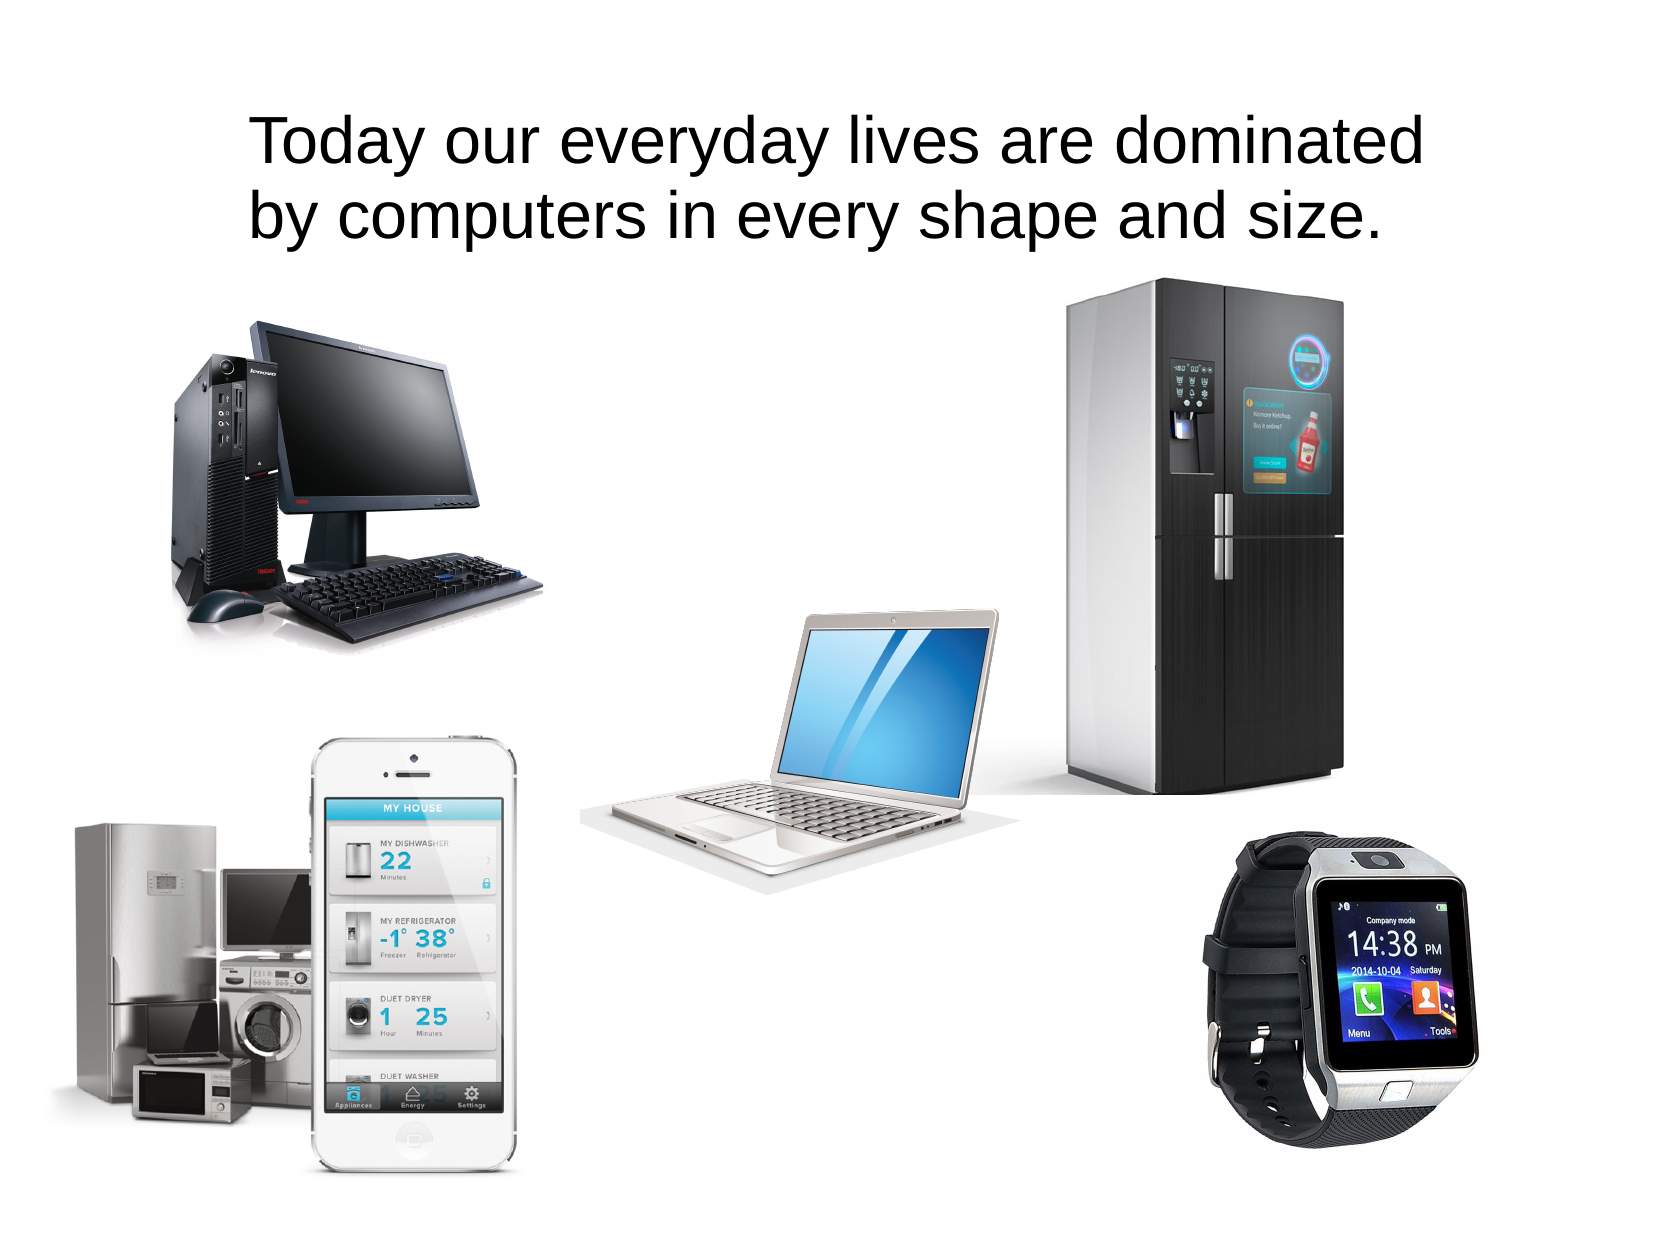

# Today our everyday lives are dominated by computers in every shape and size.